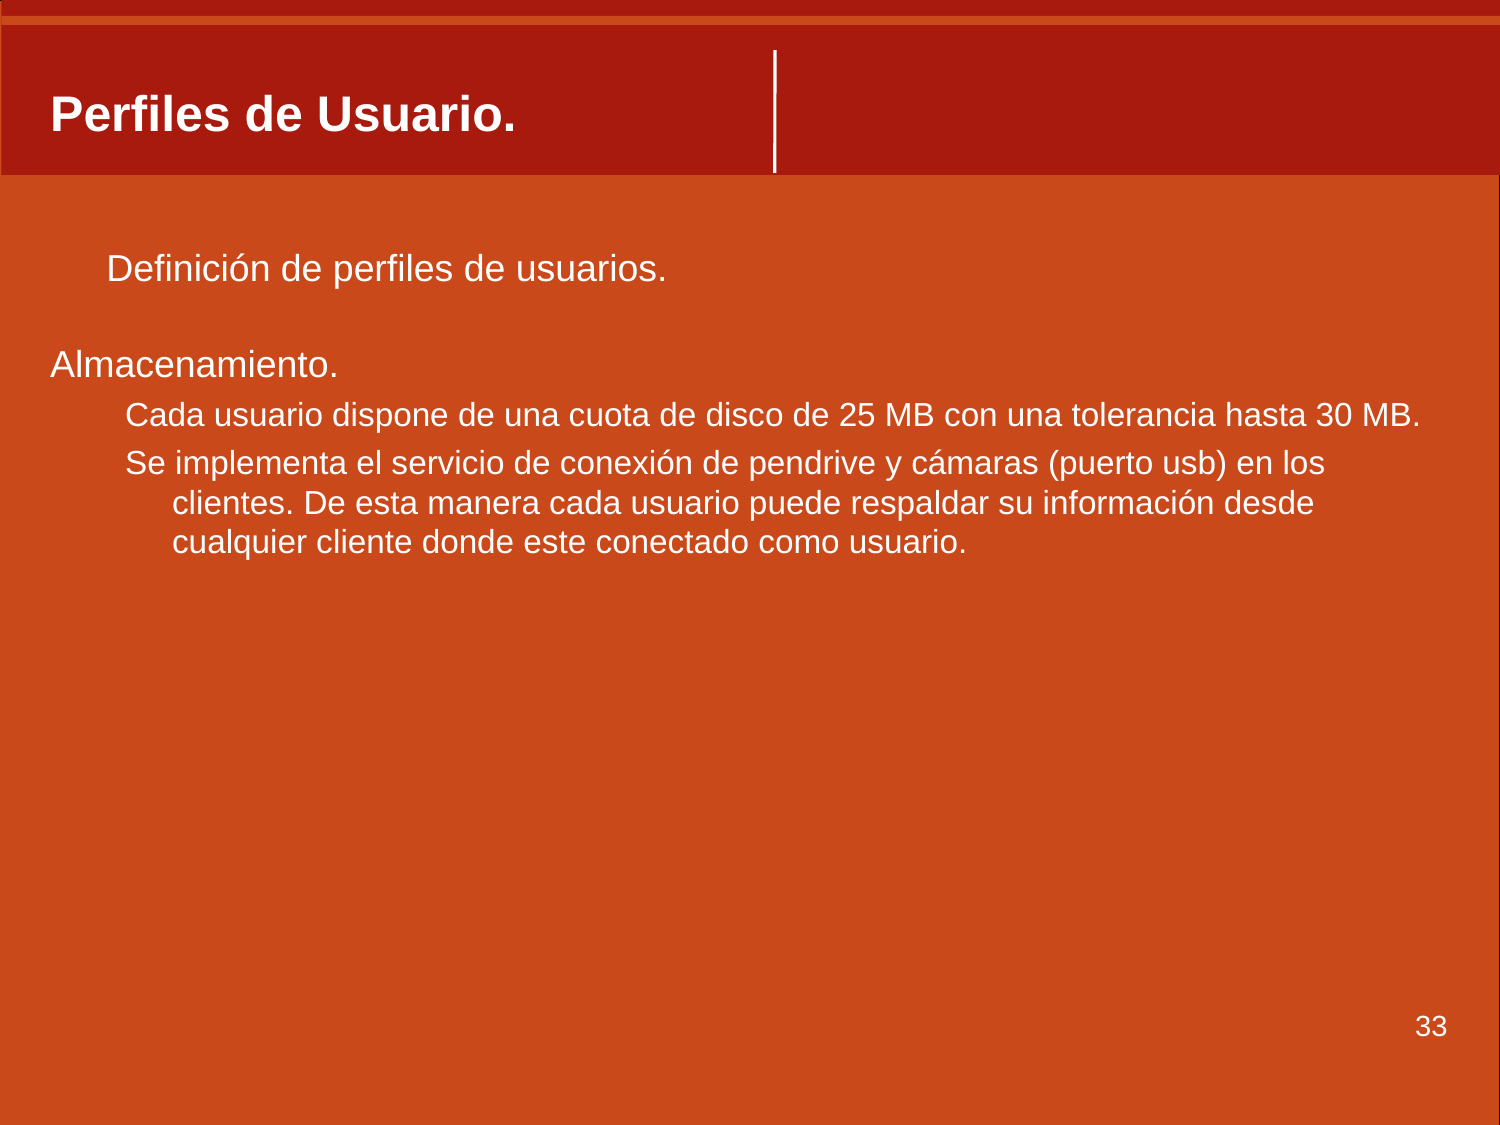

# Perfiles de Usuario.
Definición de perfiles de usuarios.
Almacenamiento.
Cada usuario dispone de una cuota de disco de 25 MB con una tolerancia hasta 30 MB.
Se implementa el servicio de conexión de pendrive y cámaras (puerto usb) en los clientes. De esta manera cada usuario puede respaldar su información desde cualquier cliente donde este conectado como usuario.